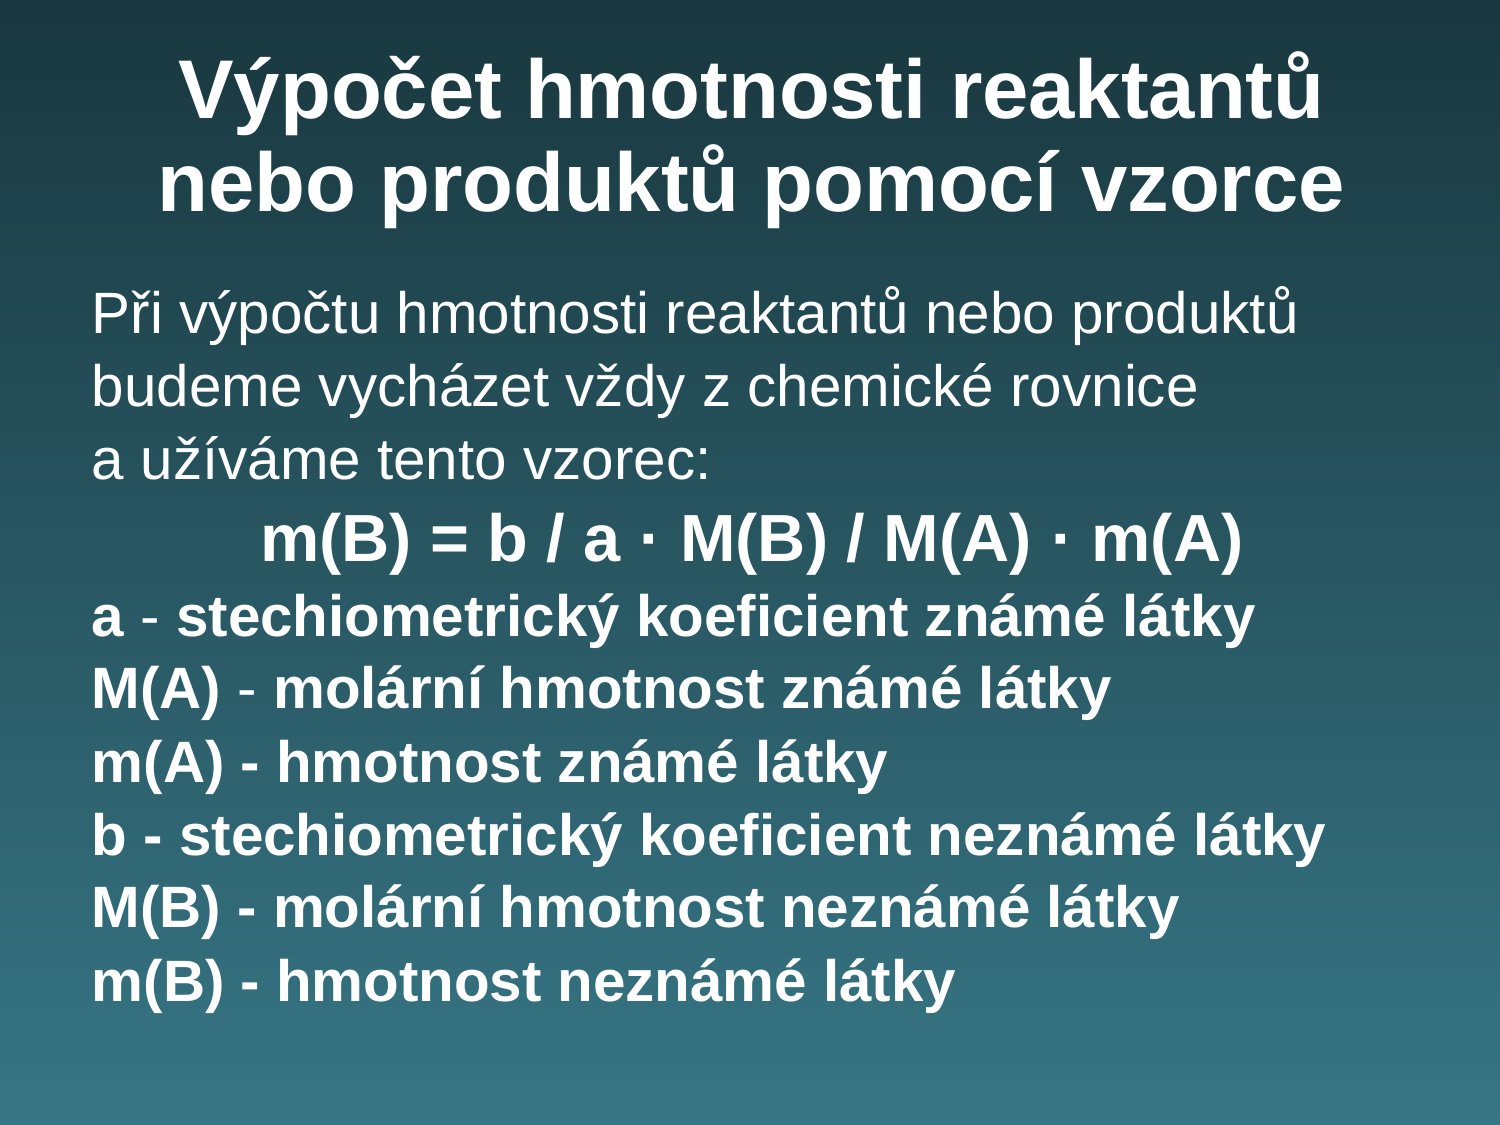

# Výpočet hmotnosti reaktantů nebo produktů pomocí vzorce
Při výpočtu hmotnosti reaktantů nebo produktů
budeme vycházet vždy z chemické rovnice
a užíváme tento vzorec:
m(B) = b / a · M(B) / M(A) · m(A)
a - stechiometrický koeficient známé látky
M(A) - molární hmotnost známé látky
m(A) - hmotnost známé látky
b - stechiometrický koeficient neznámé látky
M(B) - molární hmotnost neznámé látky
m(B) - hmotnost neznámé látky